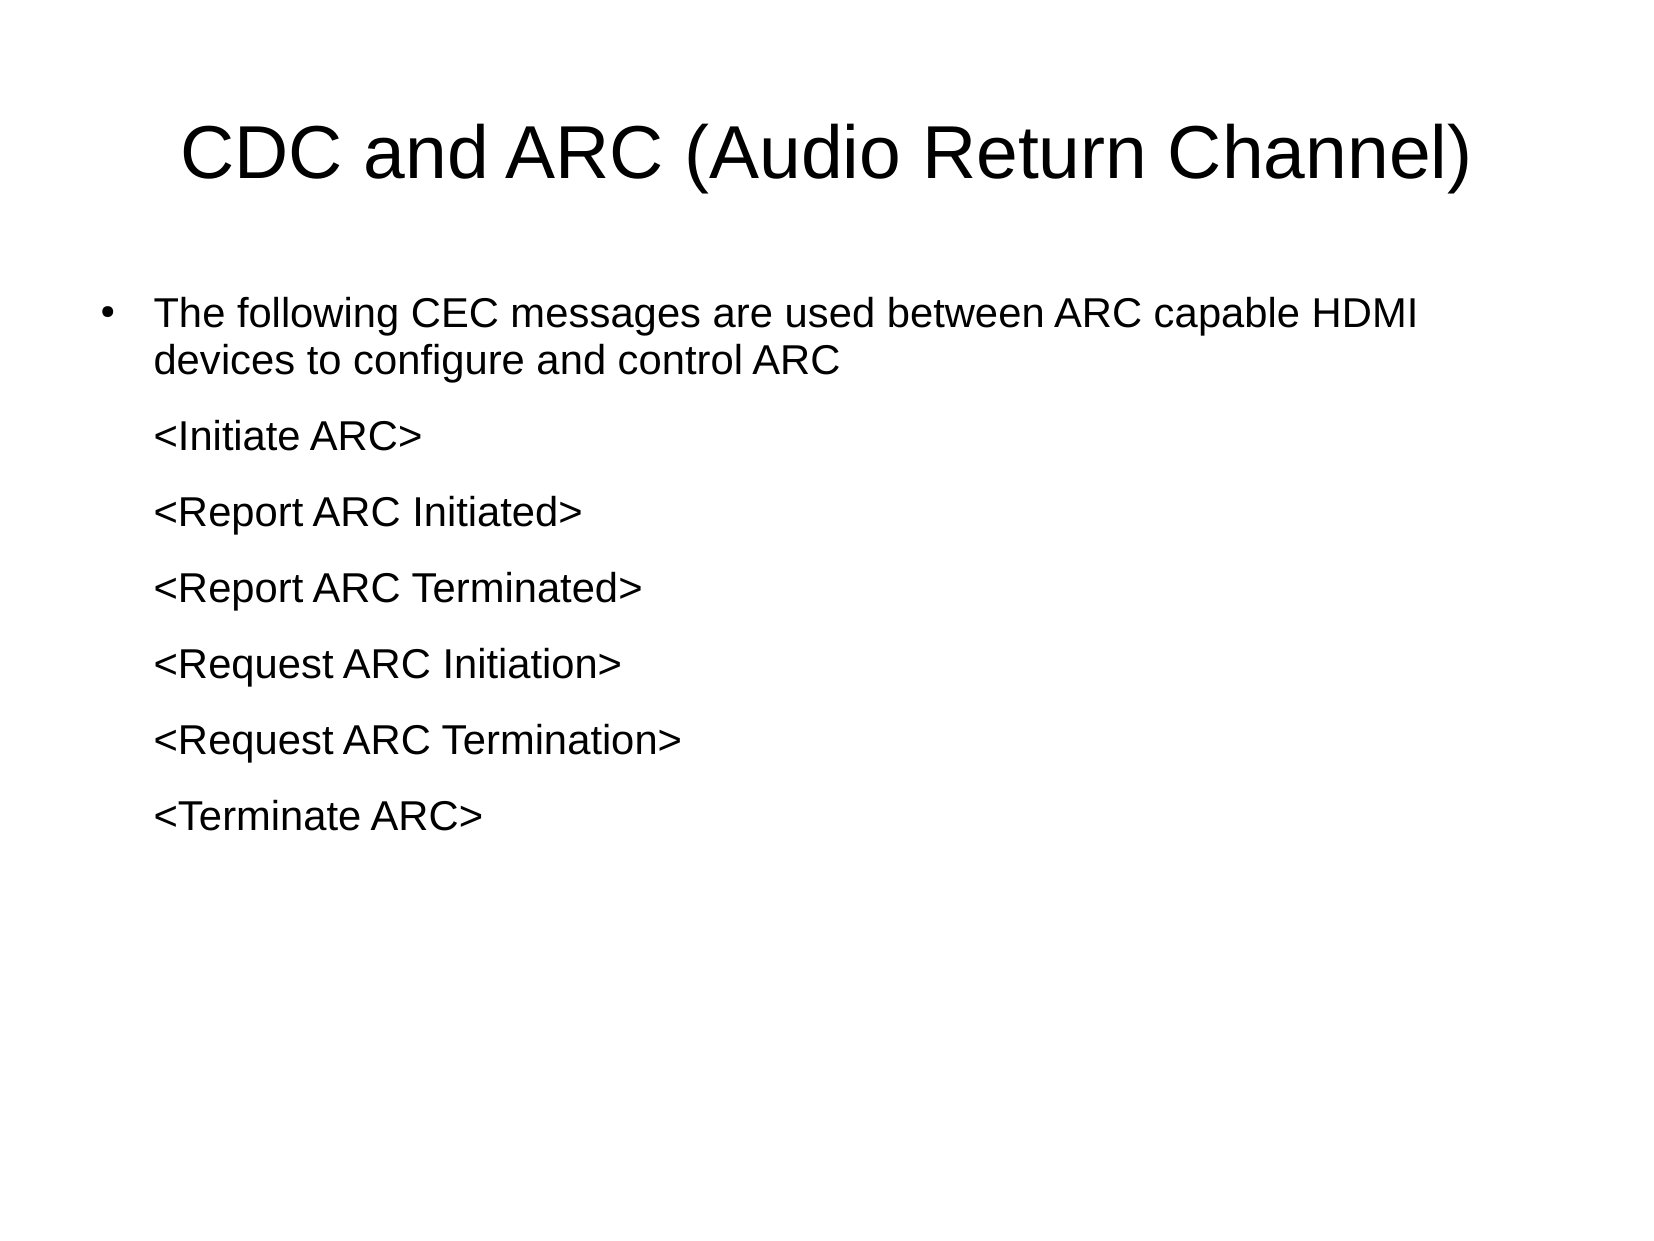

# CDC and ARC (Audio Return Channel)
The following CEC messages are used between ARC capable HDMI devices to configure and control ARC
<Initiate ARC>
<Report ARC Initiated>
<Report ARC Terminated>
<Request ARC Initiation>
<Request ARC Termination>
<Terminate ARC>